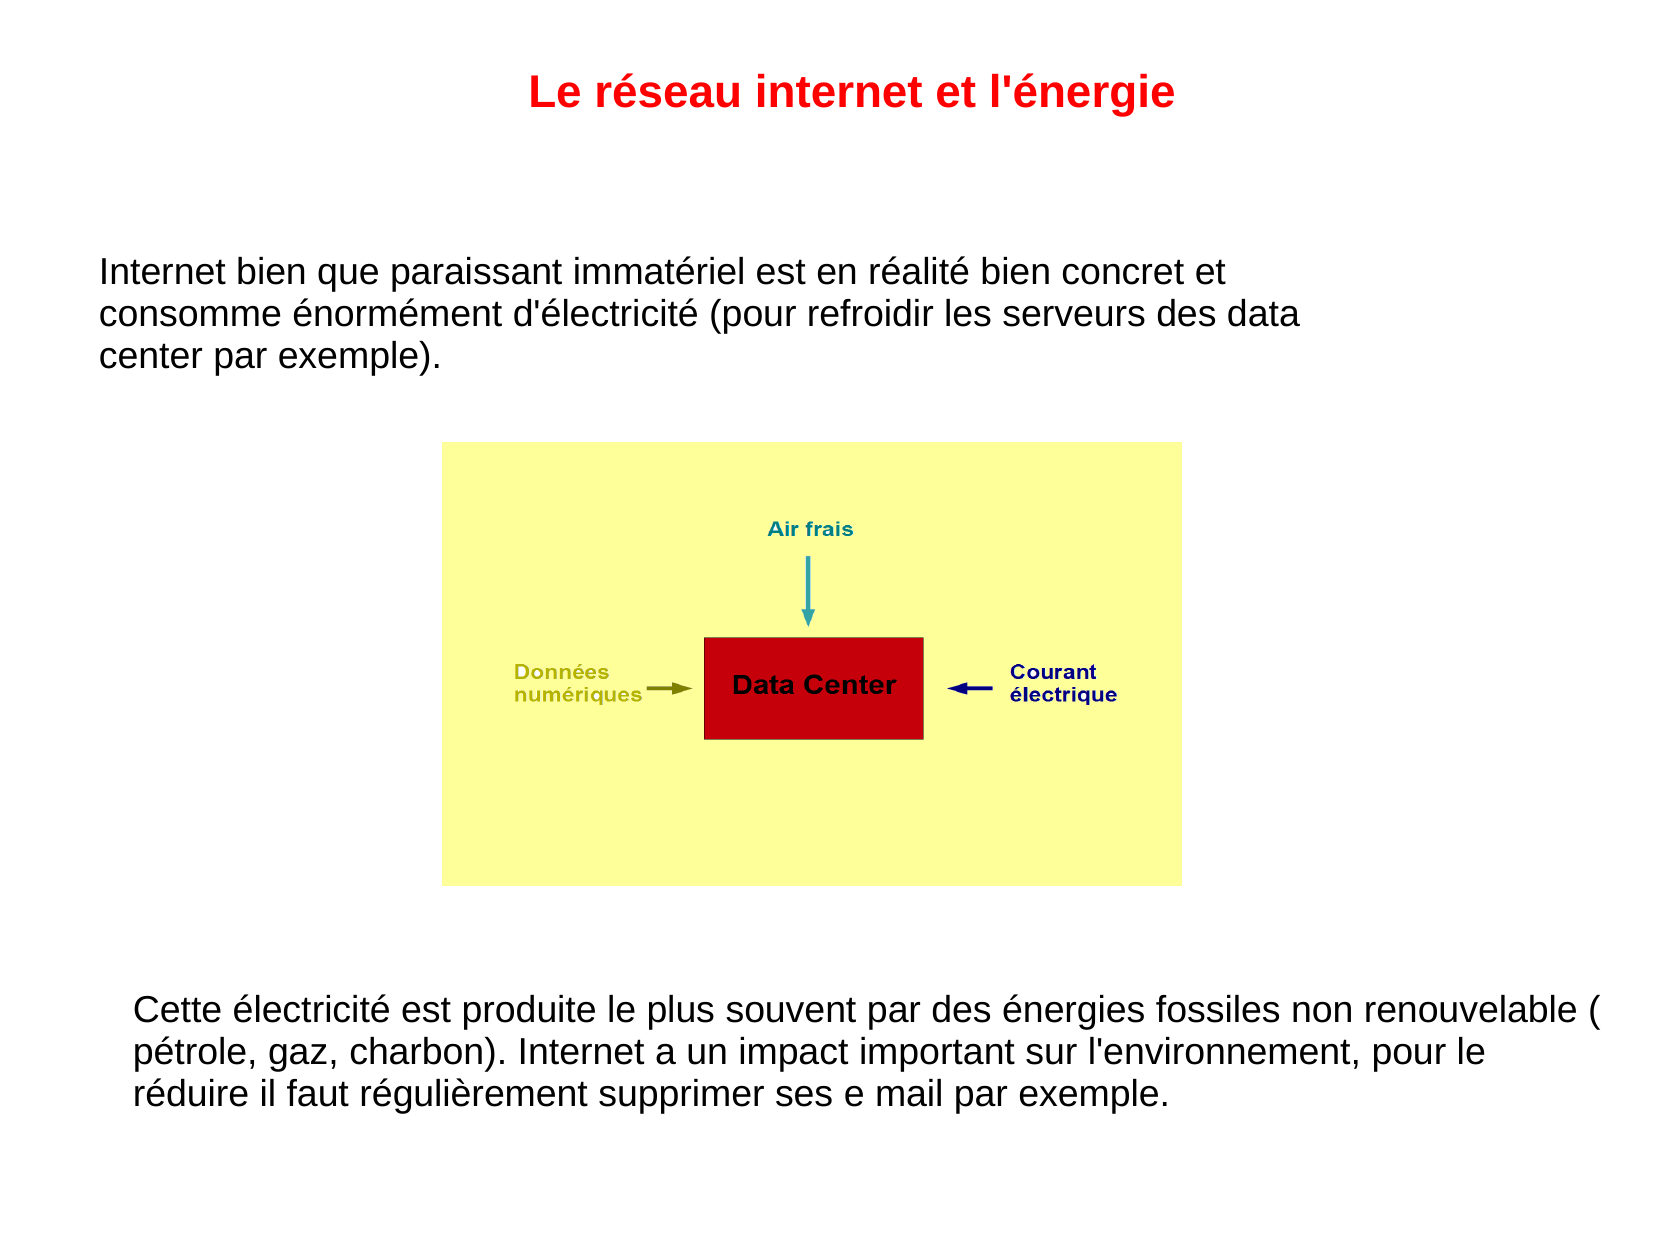

Le réseau internet et l'énergie
Internet bien que paraissant immatériel est en réalité bien concret et consomme énormément d'électricité (pour refroidir les serveurs des data center par exemple).
Cette électricité est produite le plus souvent par des énergies fossiles non renouvelable ( pétrole, gaz, charbon). Internet a un impact important sur l'environnement, pour le réduire il faut régulièrement supprimer ses e mail par exemple.